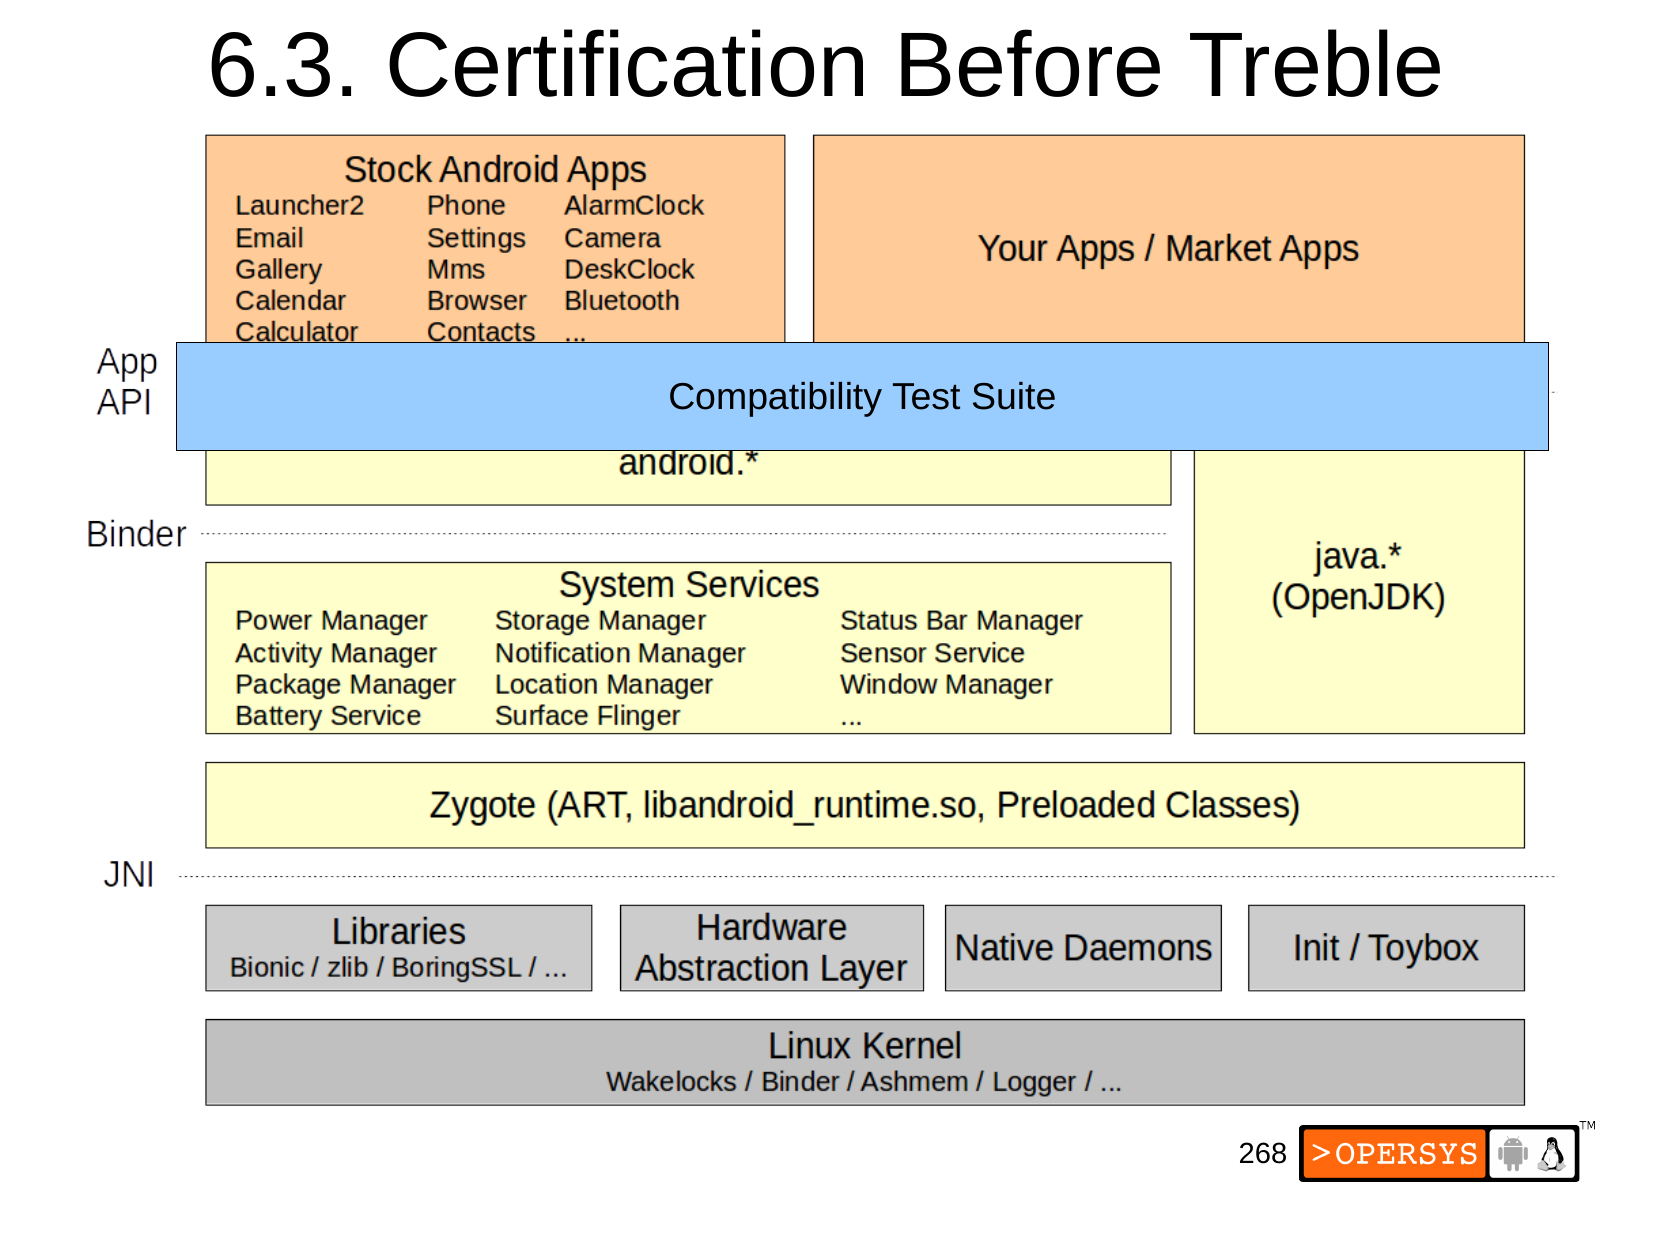

# 6.3. Certification Before Treble
Compatibility Test Suite